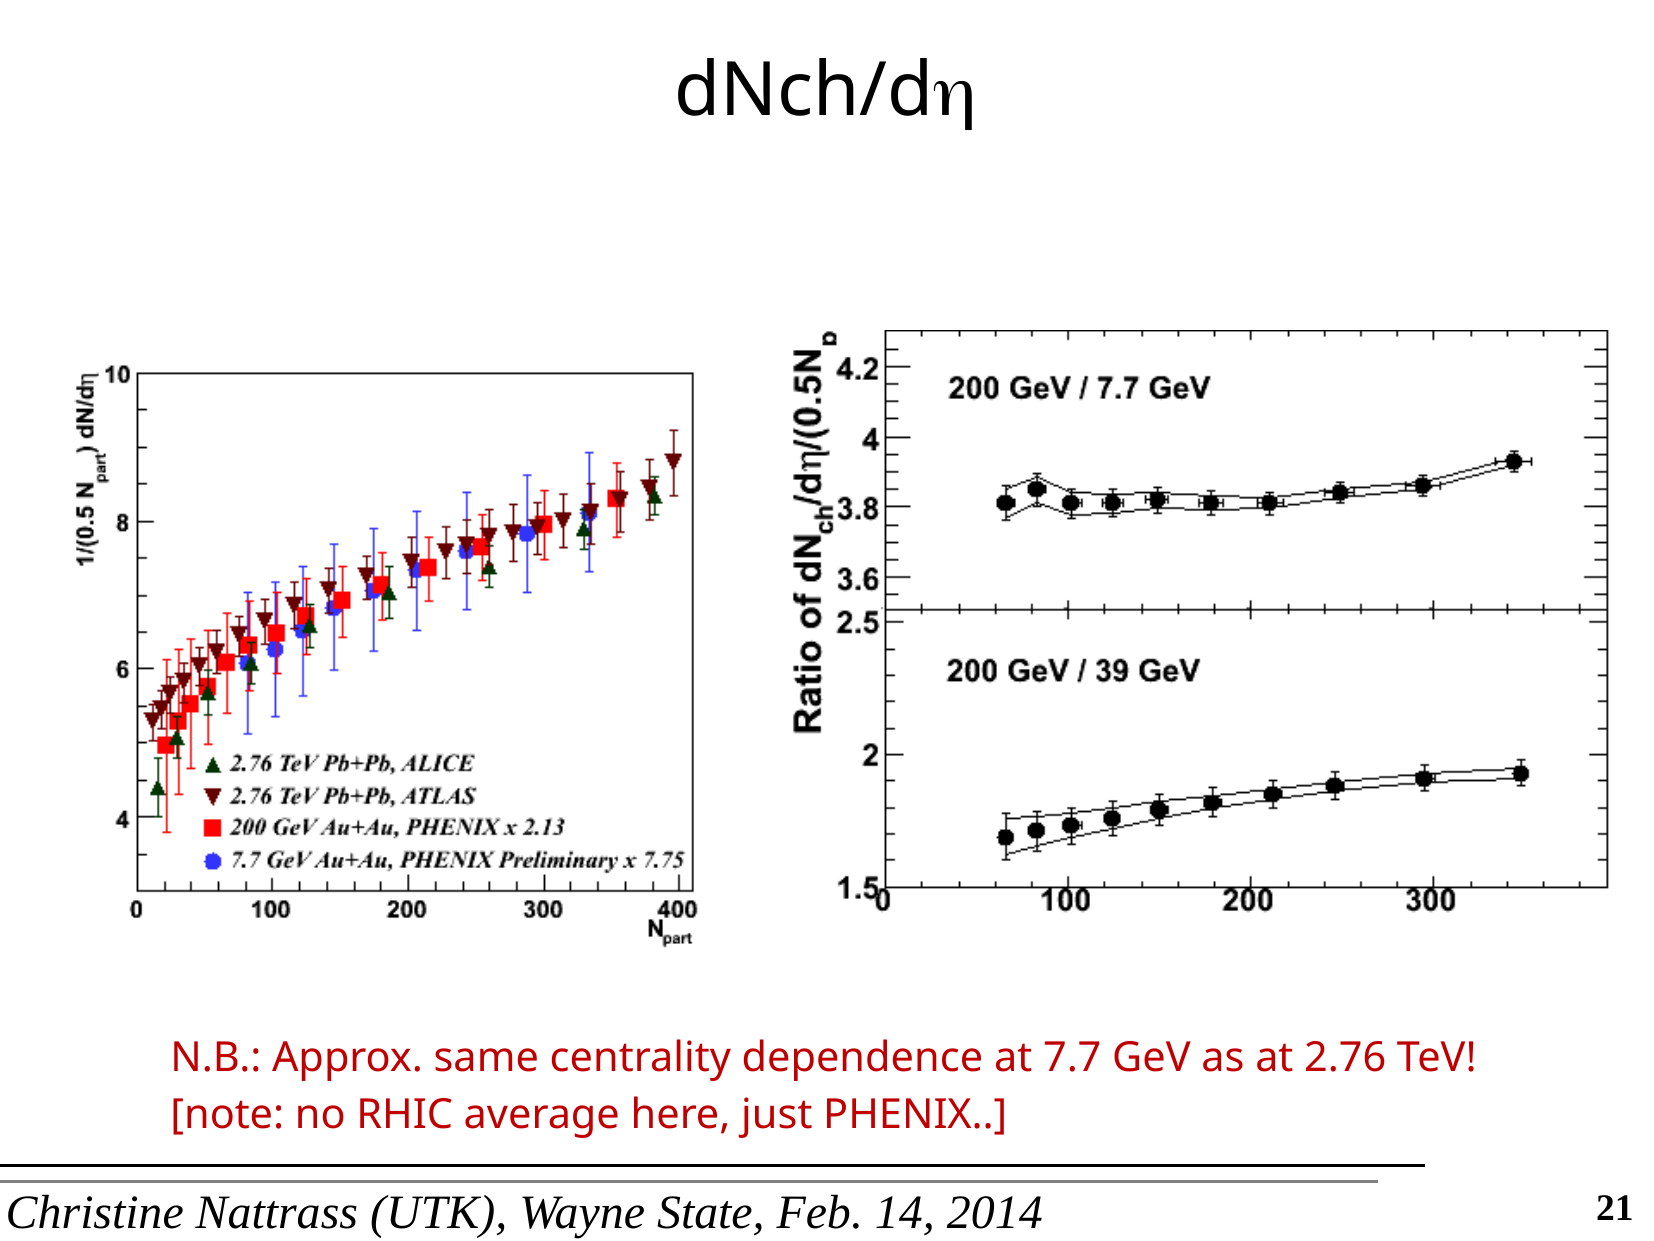

# dNch/dh
N.B.: Approx. same centrality dependence at 7.7 GeV as at 2.76 TeV!
[note: no RHIC average here, just PHENIX..]